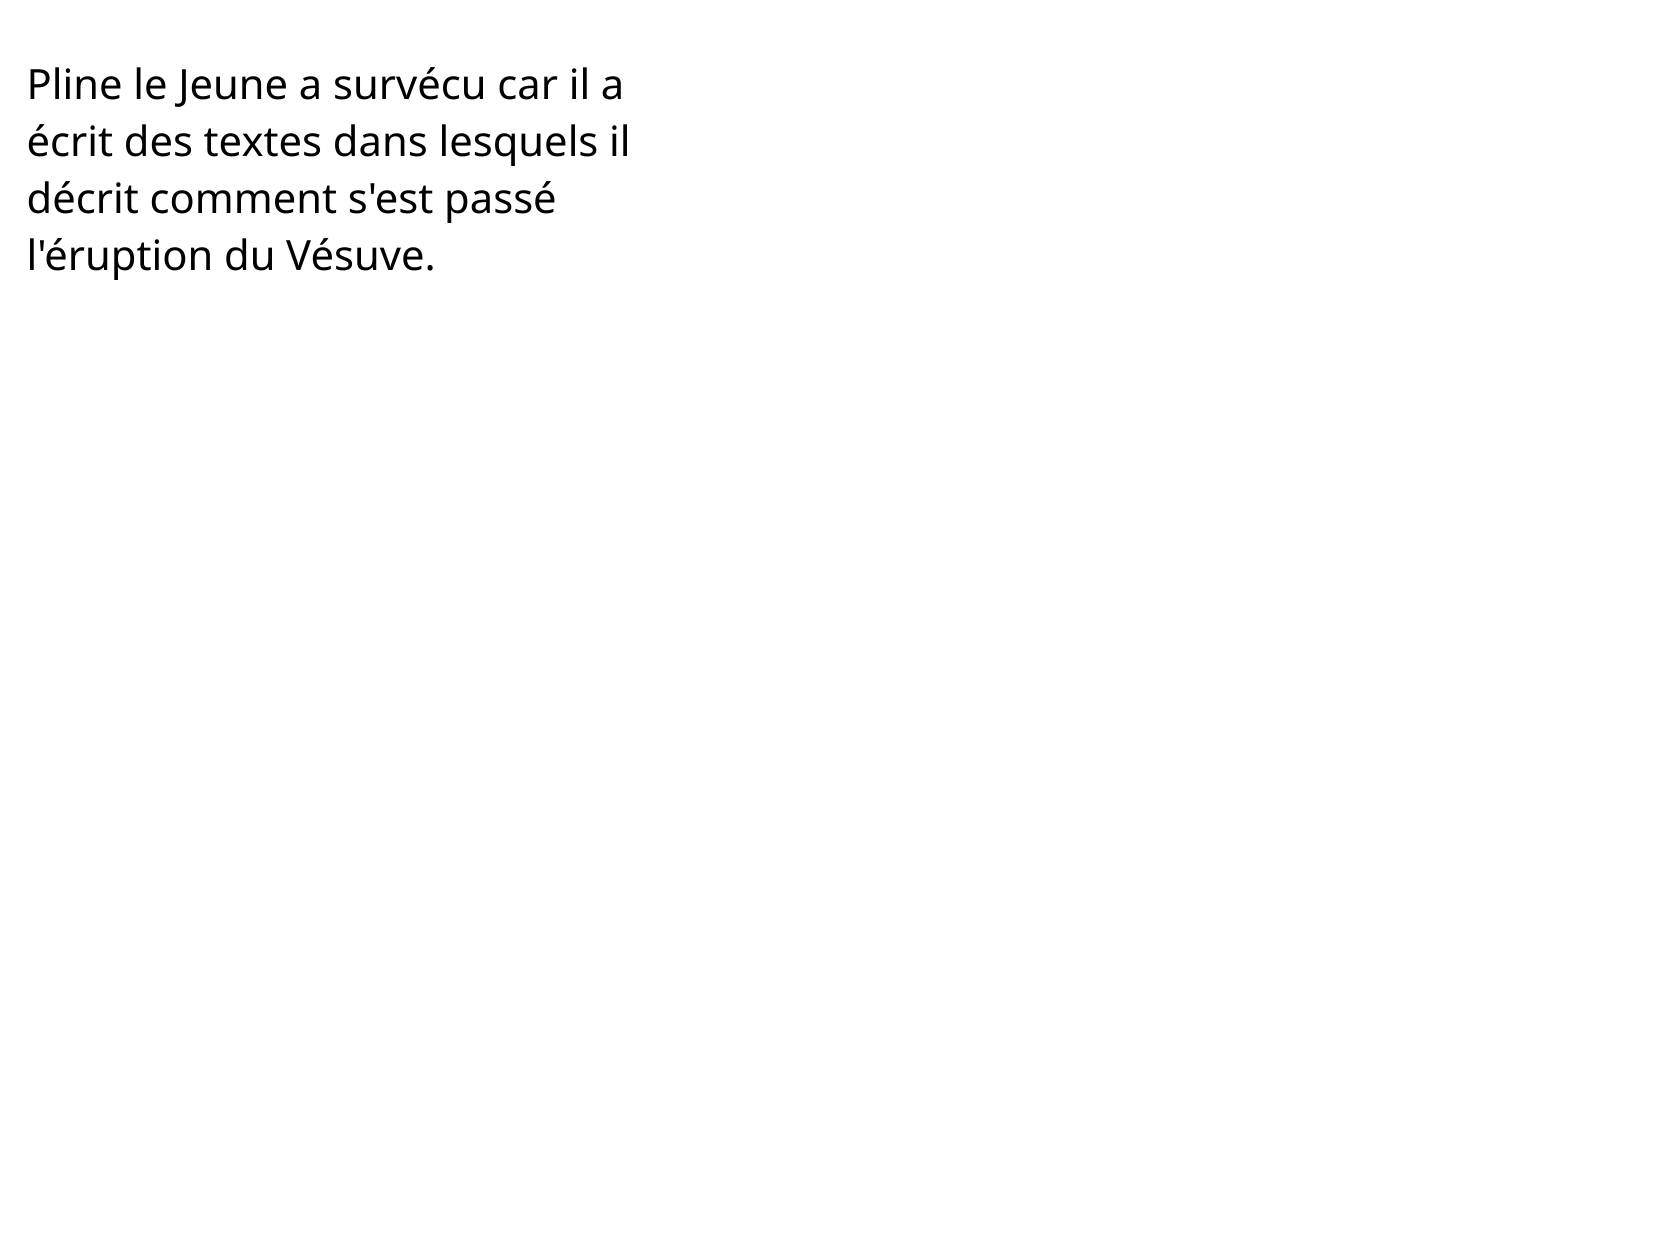

Pline le Jeune a survécu car il a écrit des textes dans lesquels il décrit comment s'est passé l'éruption du Vésuve.